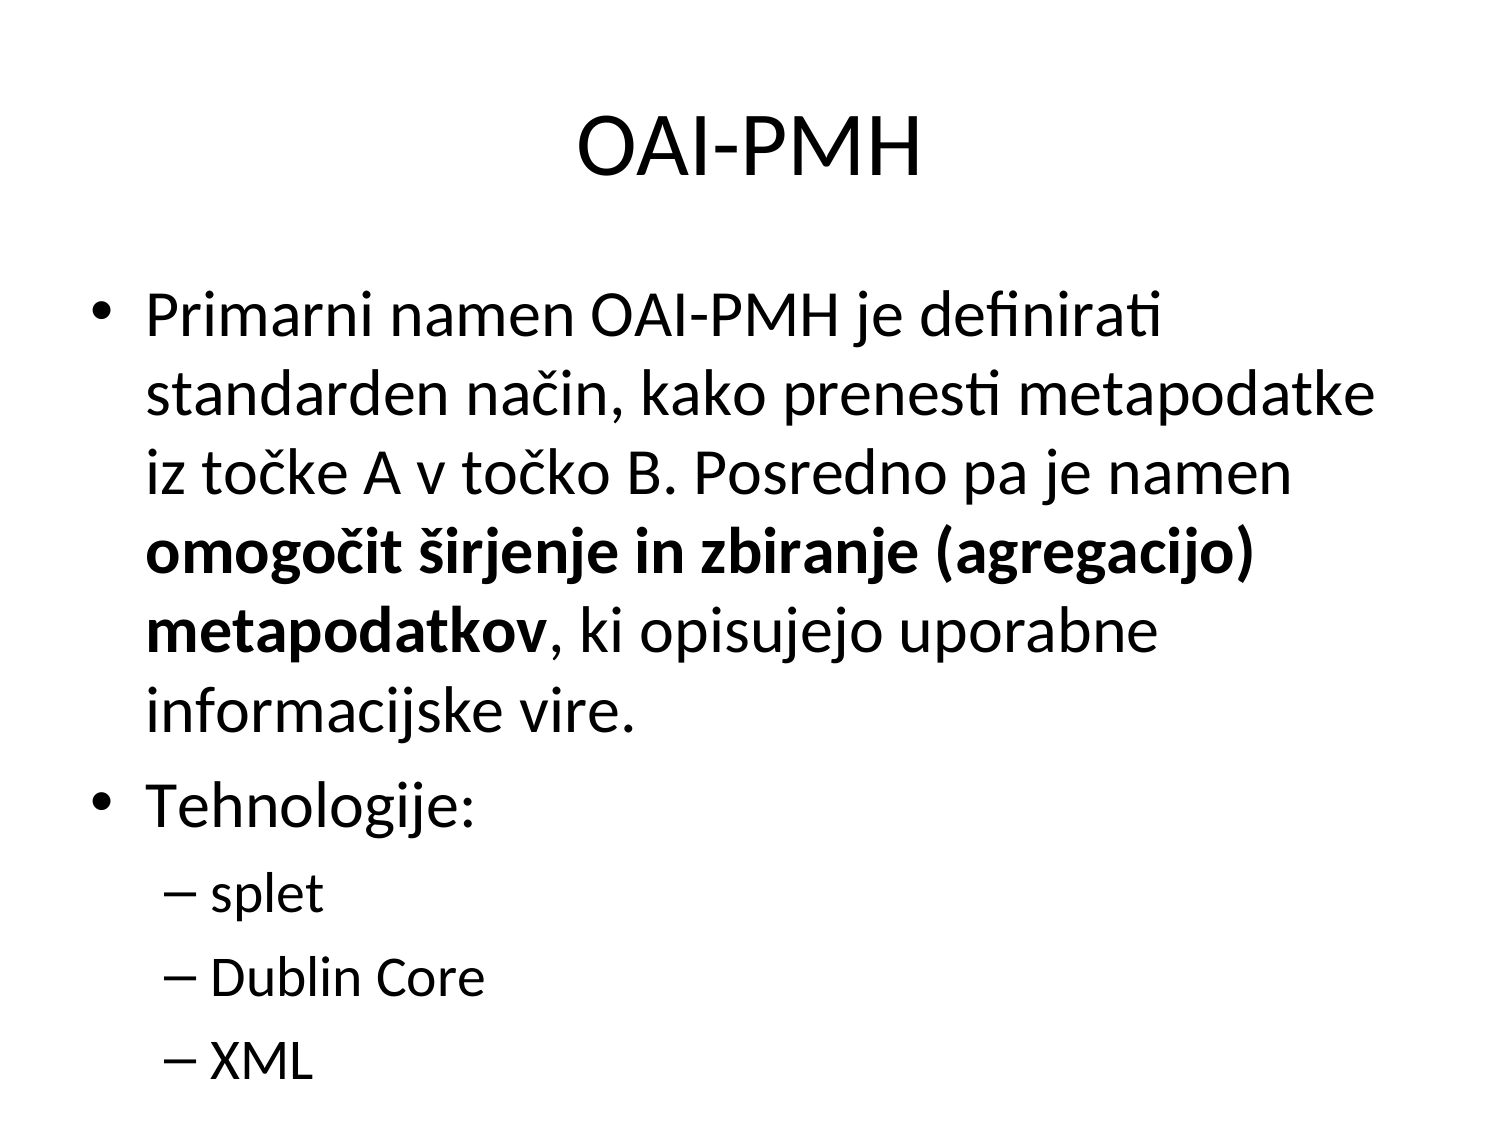

# OAI-PMH
Primarni namen OAI-PMH je definirati standarden način, kako prenesti metapodatke iz točke A v točko B. Posredno pa je namen omogočit širjenje in zbiranje (agregacijo) metapodatkov, ki opisujejo uporabne informacijske vire.
Tehnologije:
splet
Dublin Core
XML